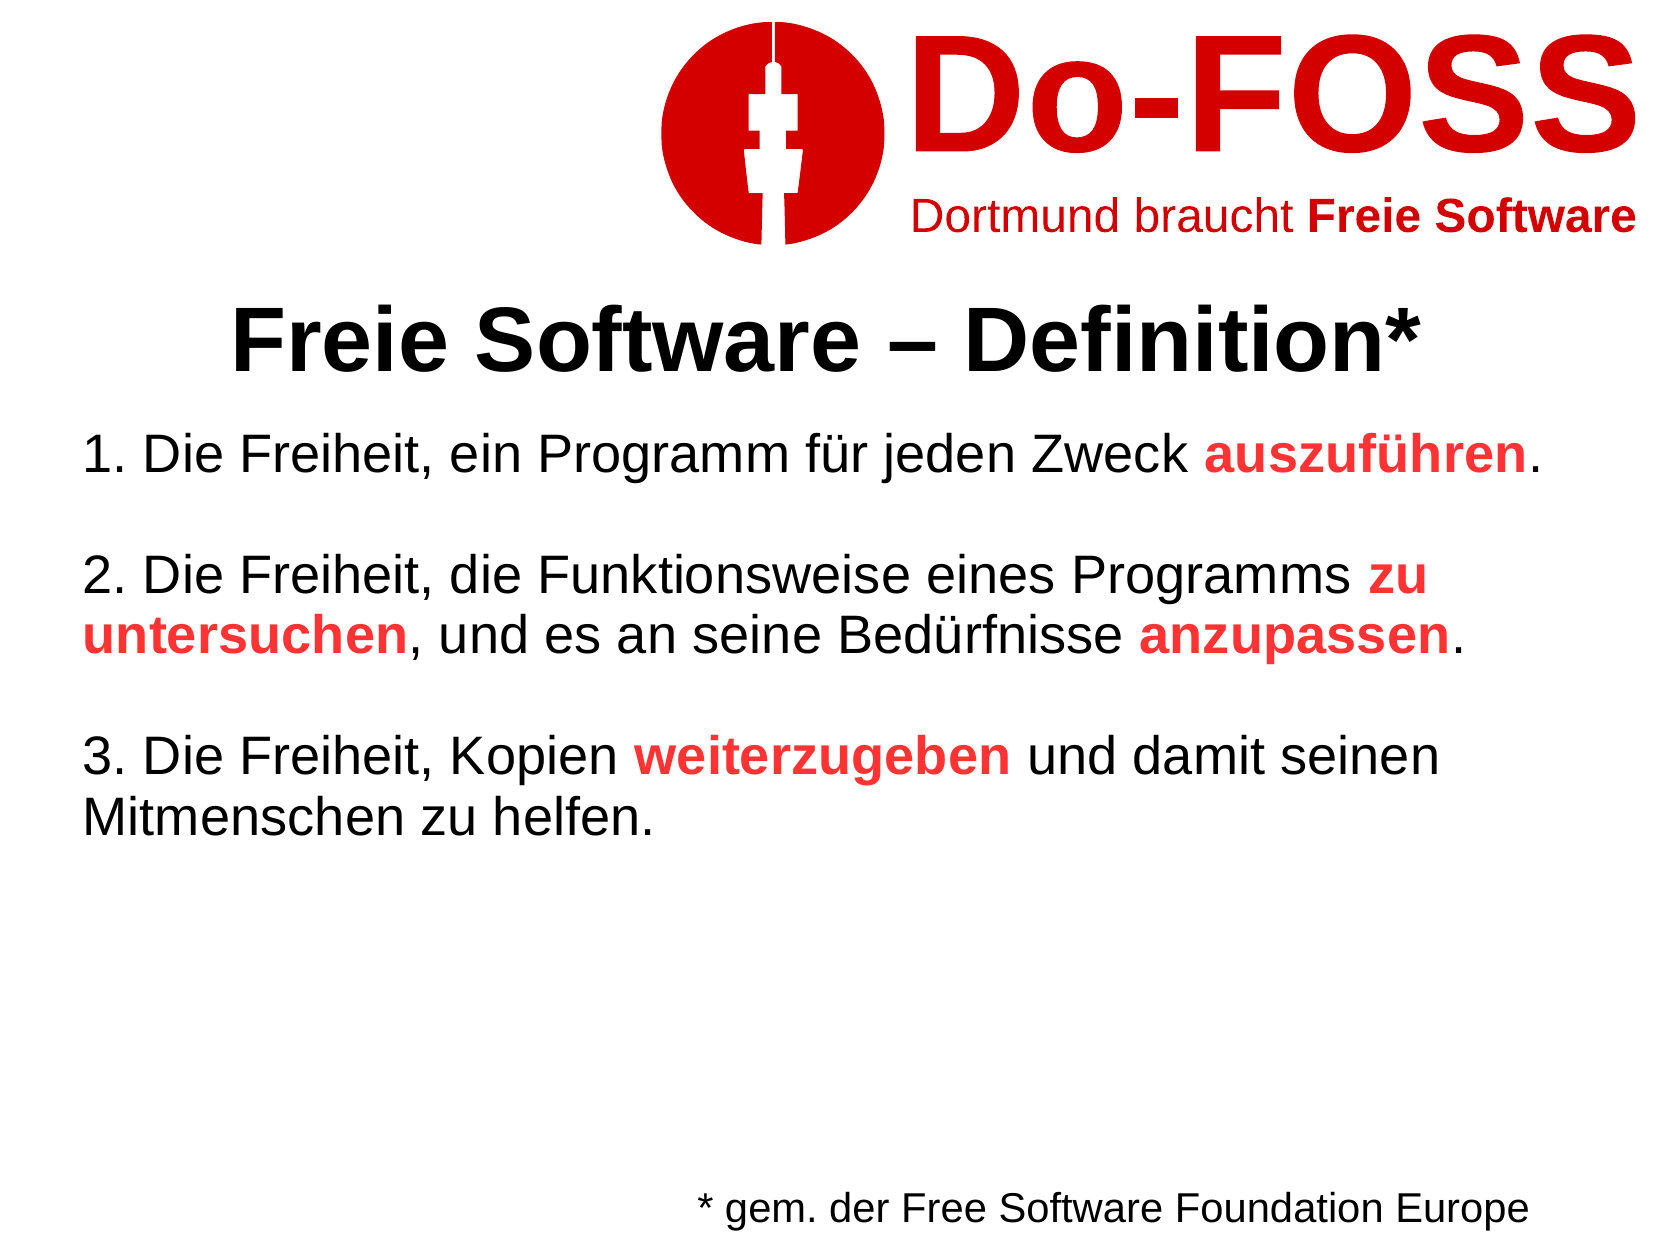

# Freie Software – Definition*
1. Die Freiheit, ein Programm für jeden Zweck auszuführen.
2. Die Freiheit, die Funktionsweise eines Programms zu untersuchen, und es an seine Bedürfnisse anzupassen.
3. Die Freiheit, Kopien weiterzugeben und damit seinen Mitmenschen zu helfen.
* gem. der Free Software Foundation Europe